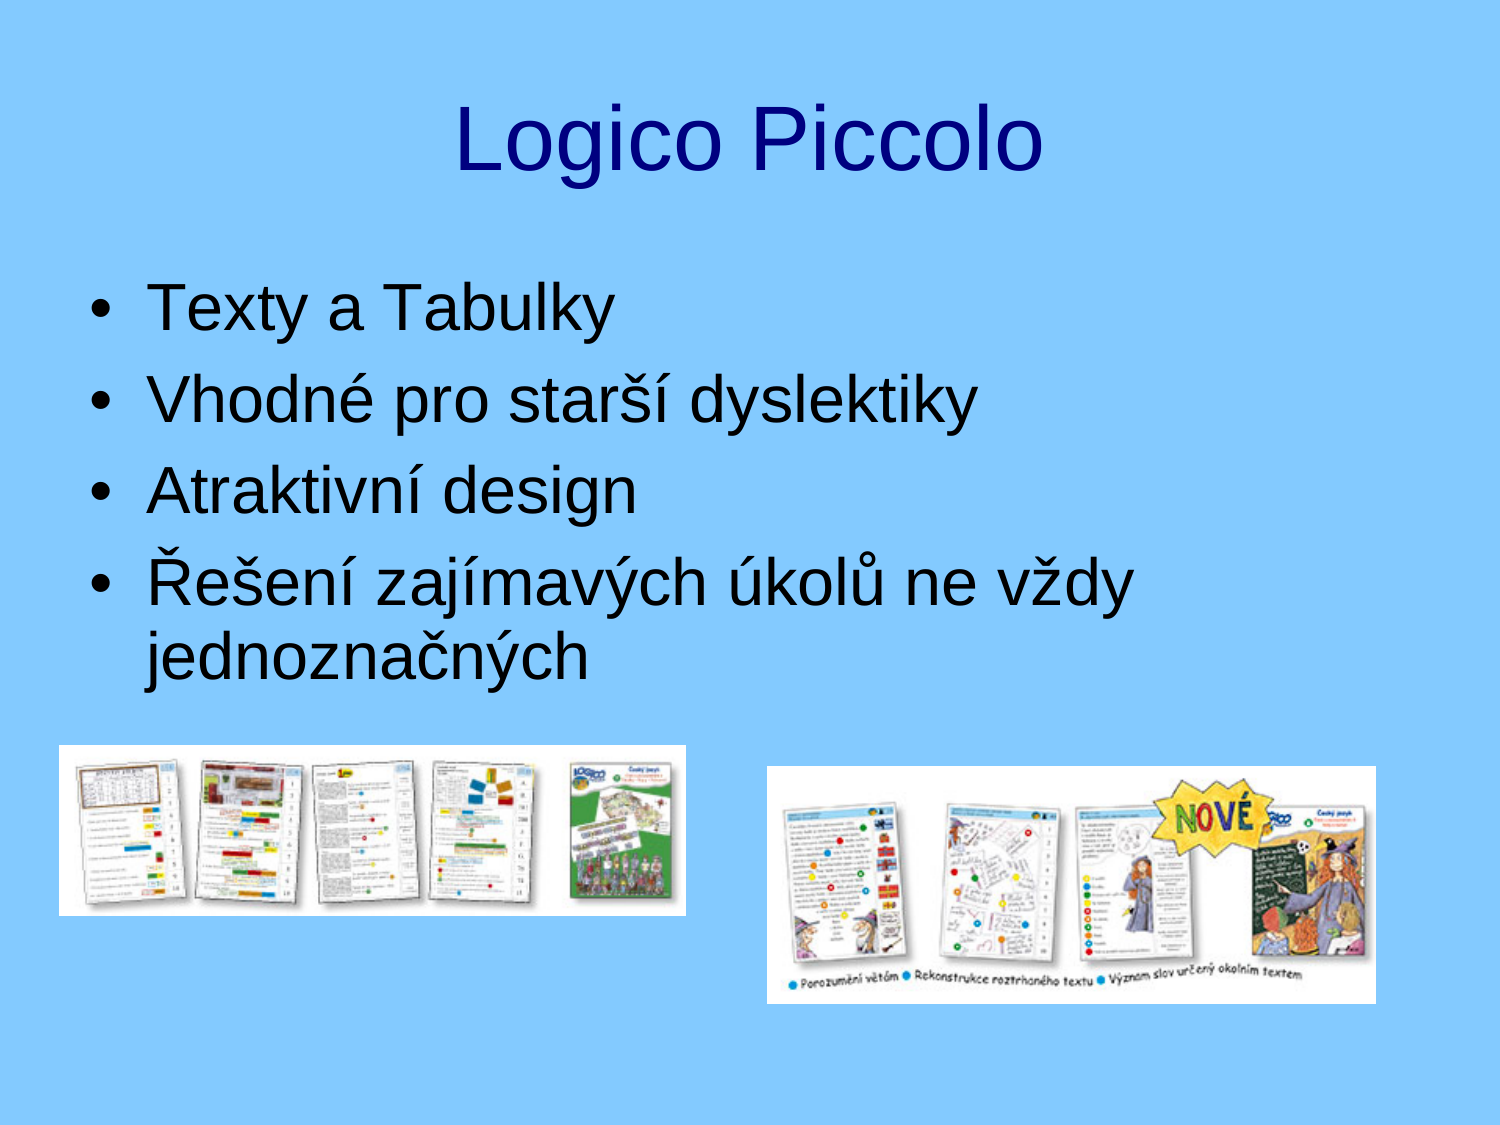

# Logico Piccolo
Texty a Tabulky
Vhodné pro starší dyslektiky
Atraktivní design
Řešení zajímavých úkolů ne vždy jednoznačných